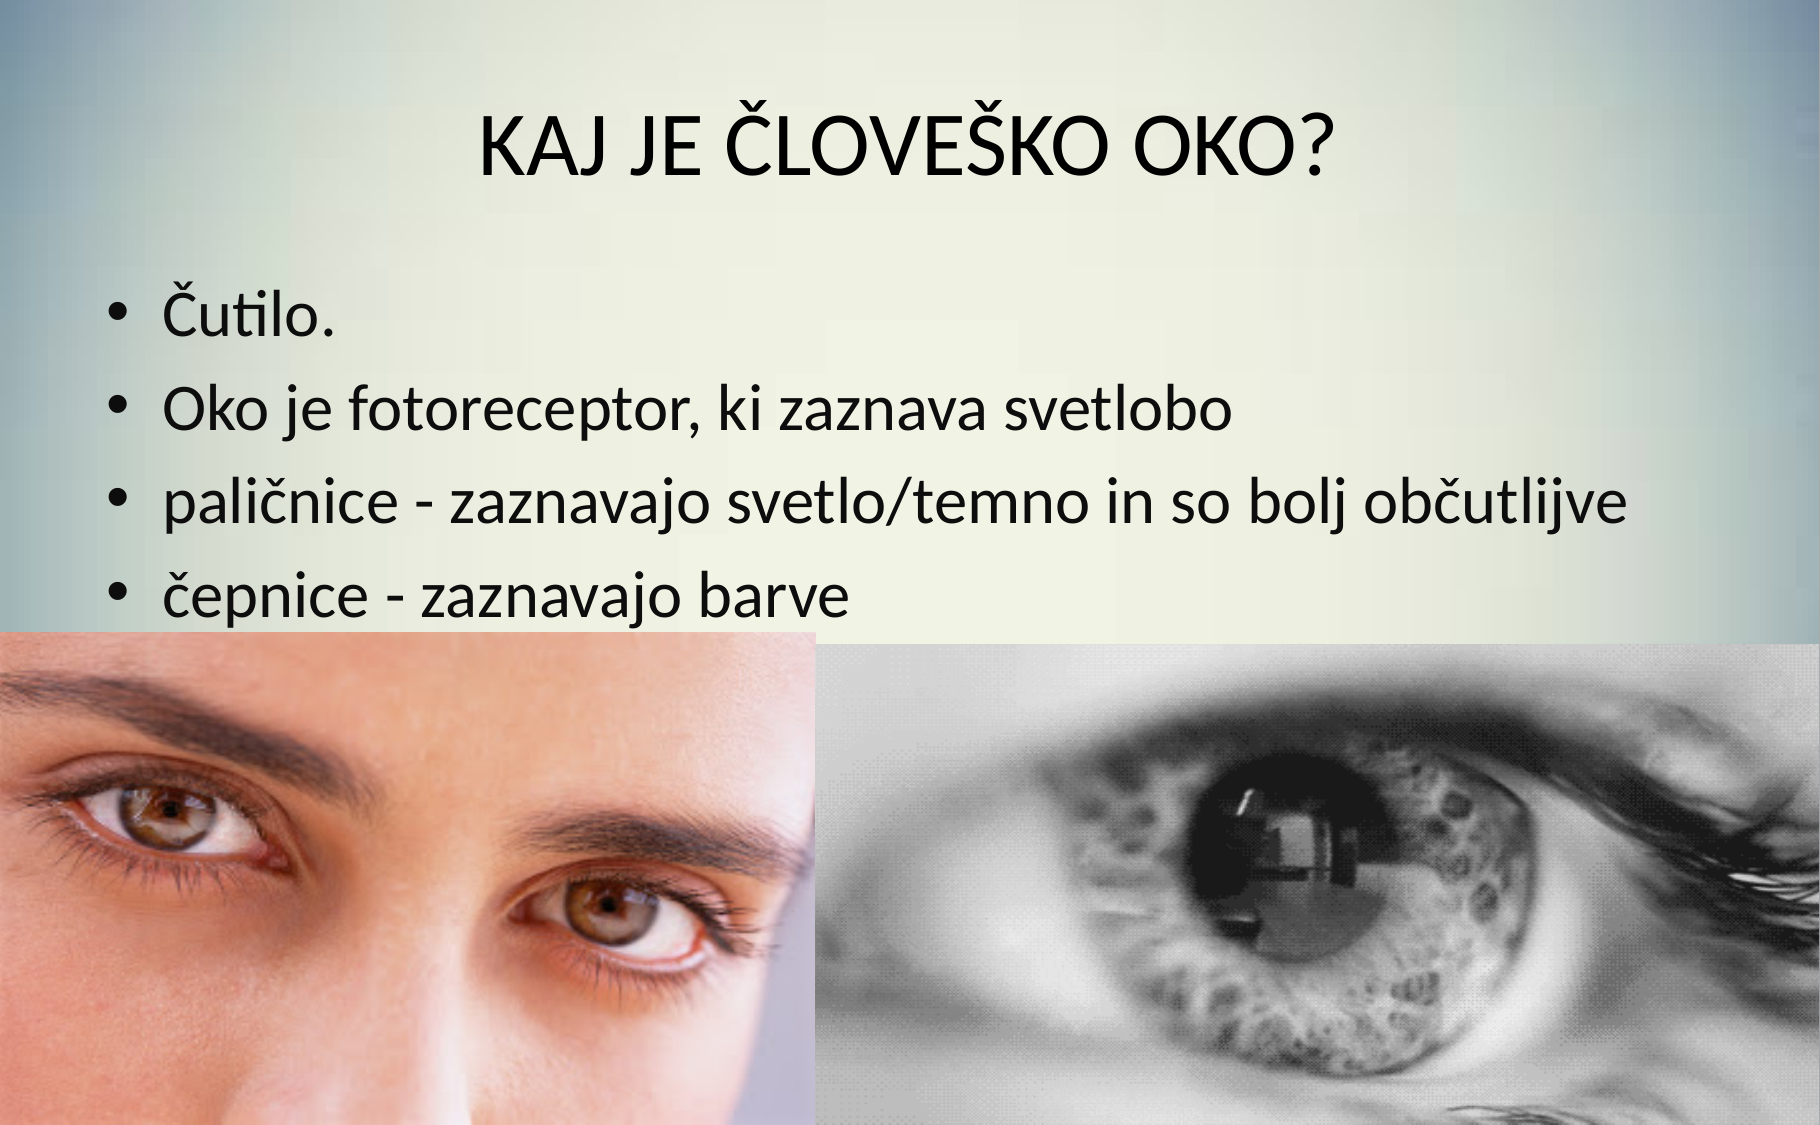

# KAJ JE ČLOVEŠKO OKO?
Čutilo.
Oko je fotoreceptor, ki zaznava svetlobo
paličnice - zaznavajo svetlo/temno in so bolj občutlijve
čepnice - zaznavajo barve